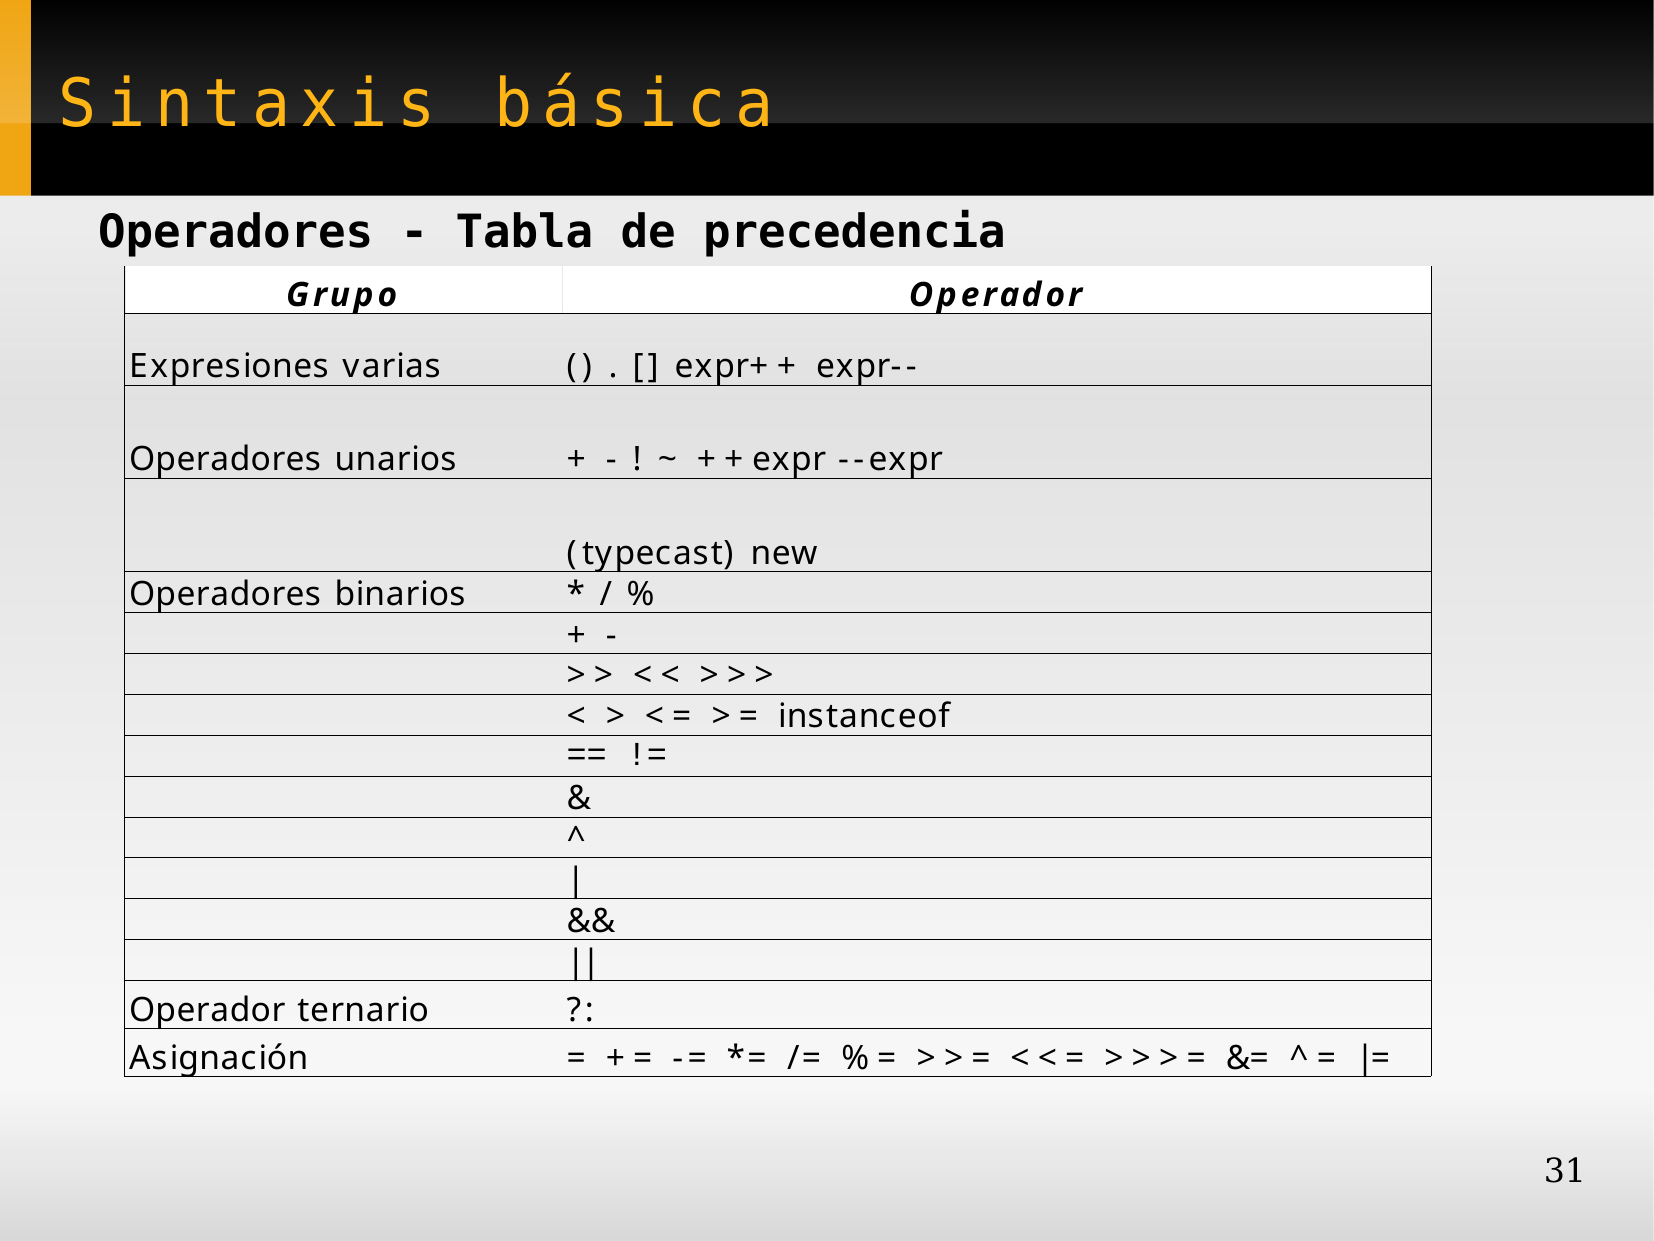

# Sintaxis básica
Operadores - Tabla de precedencia
31